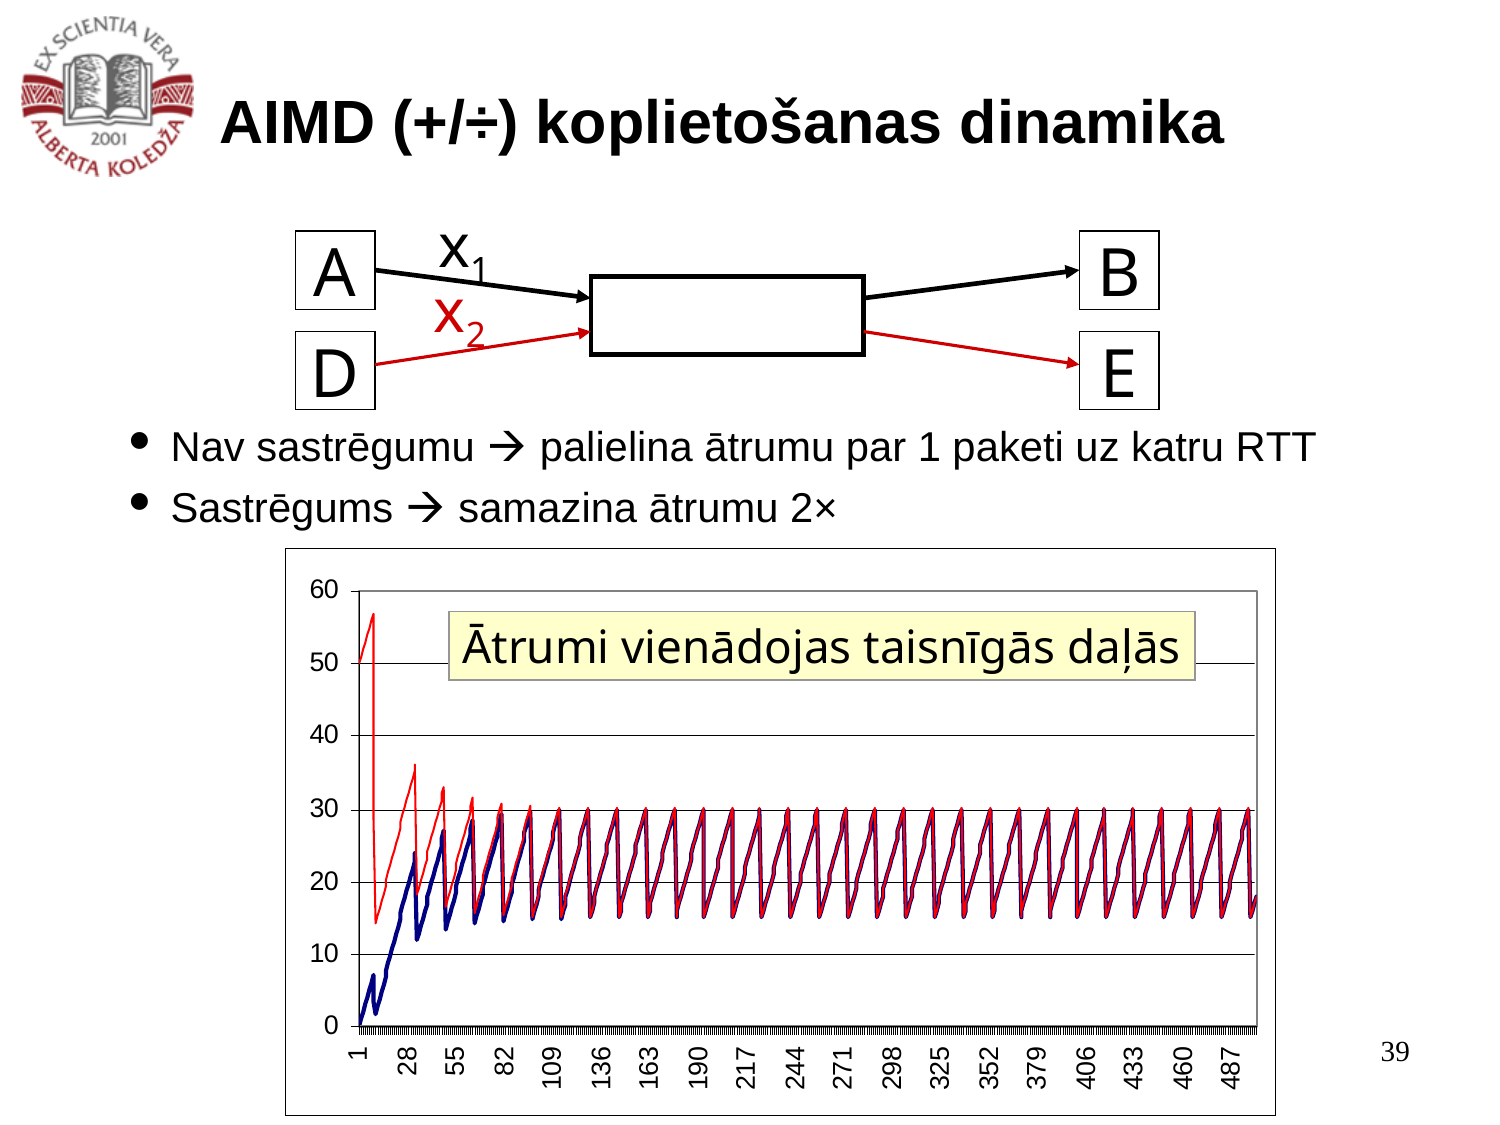

# AIMD (+/÷) koplietošanas dinamika
x1
A
B
x2
D
E
Nav sastrēgumu  palielina ātrumu par 1 paketi uz katru RTT
Sastrēgums  samazina ātrumu 2×
Ātrumi vienādojas taisnīgās daļās